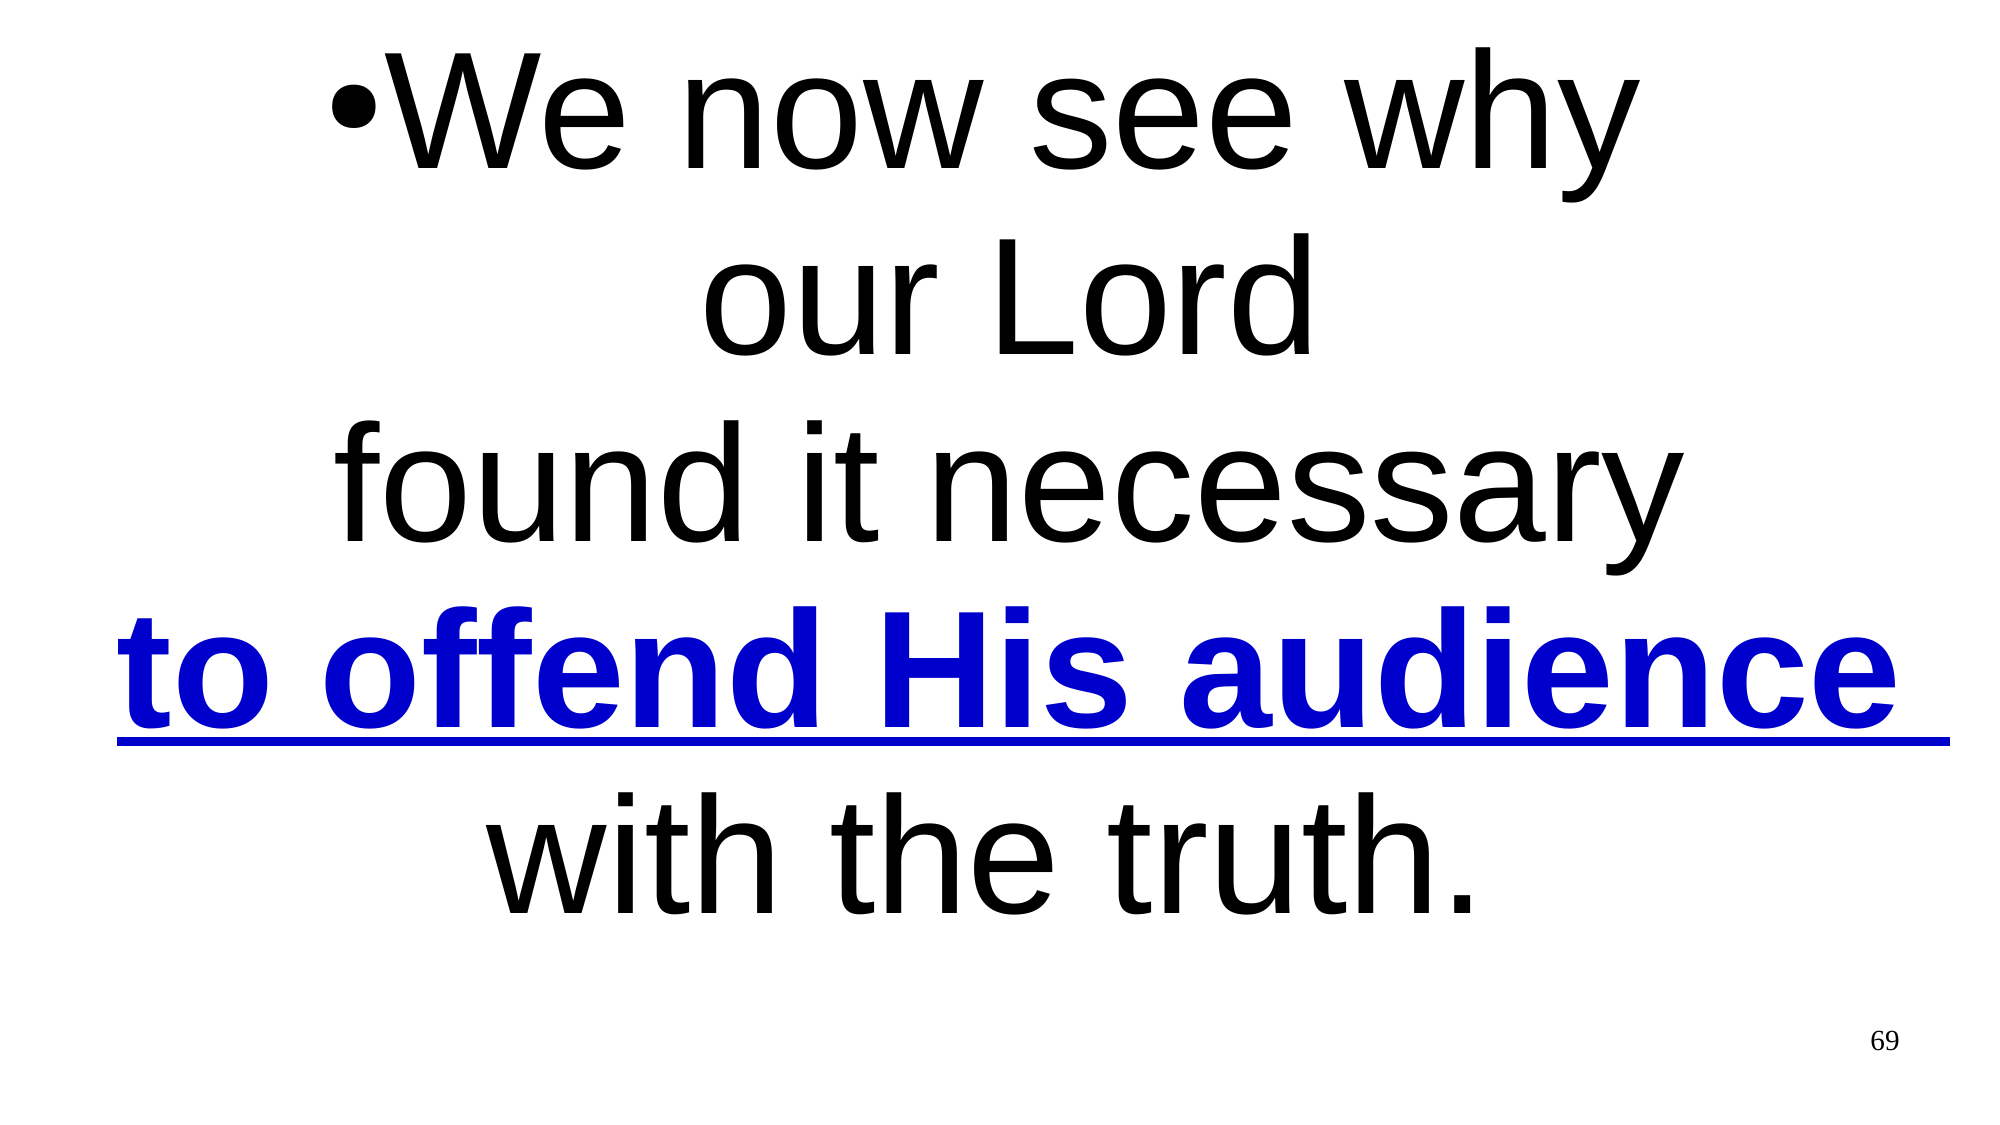

# We now see why our Lord found it necessary to offend His audience with the truth.
69